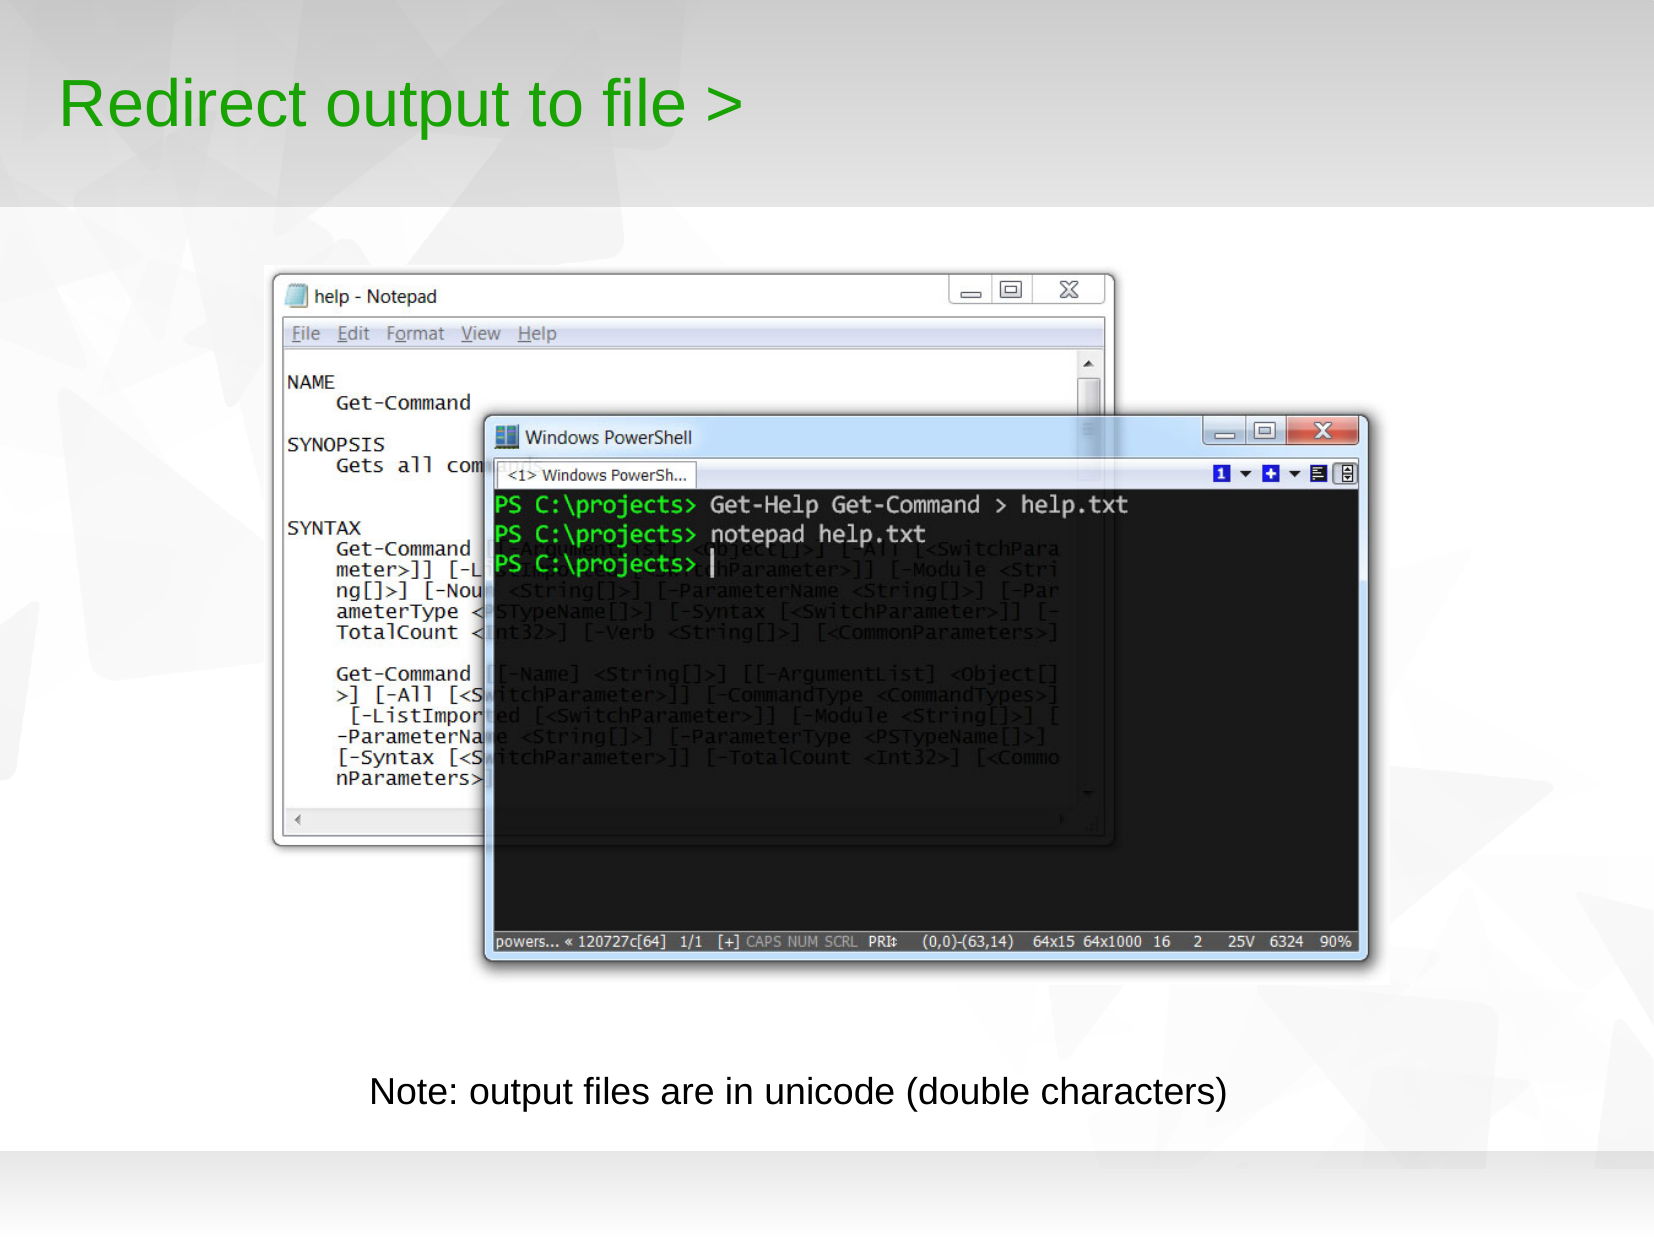

# Redirect output to file >
Note: output files are in unicode (double characters)